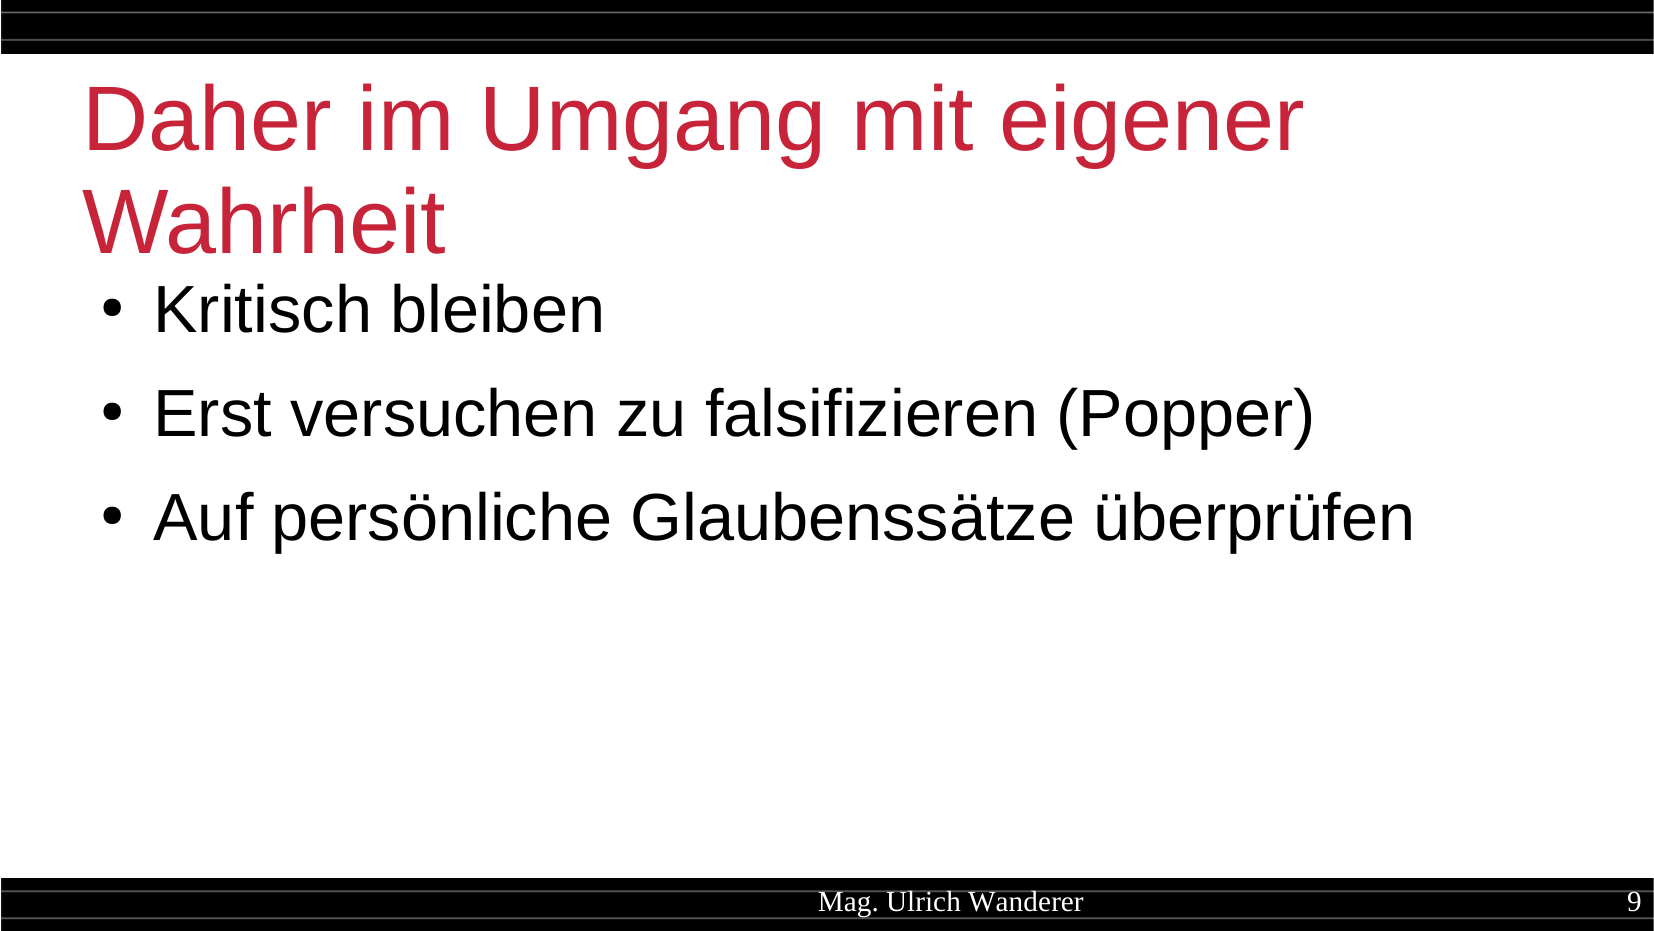

# Daher im Umgang mit eigener Wahrheit
Kritisch bleiben
Erst versuchen zu falsifizieren (Popper)
Auf persönliche Glaubenssätze überprüfen